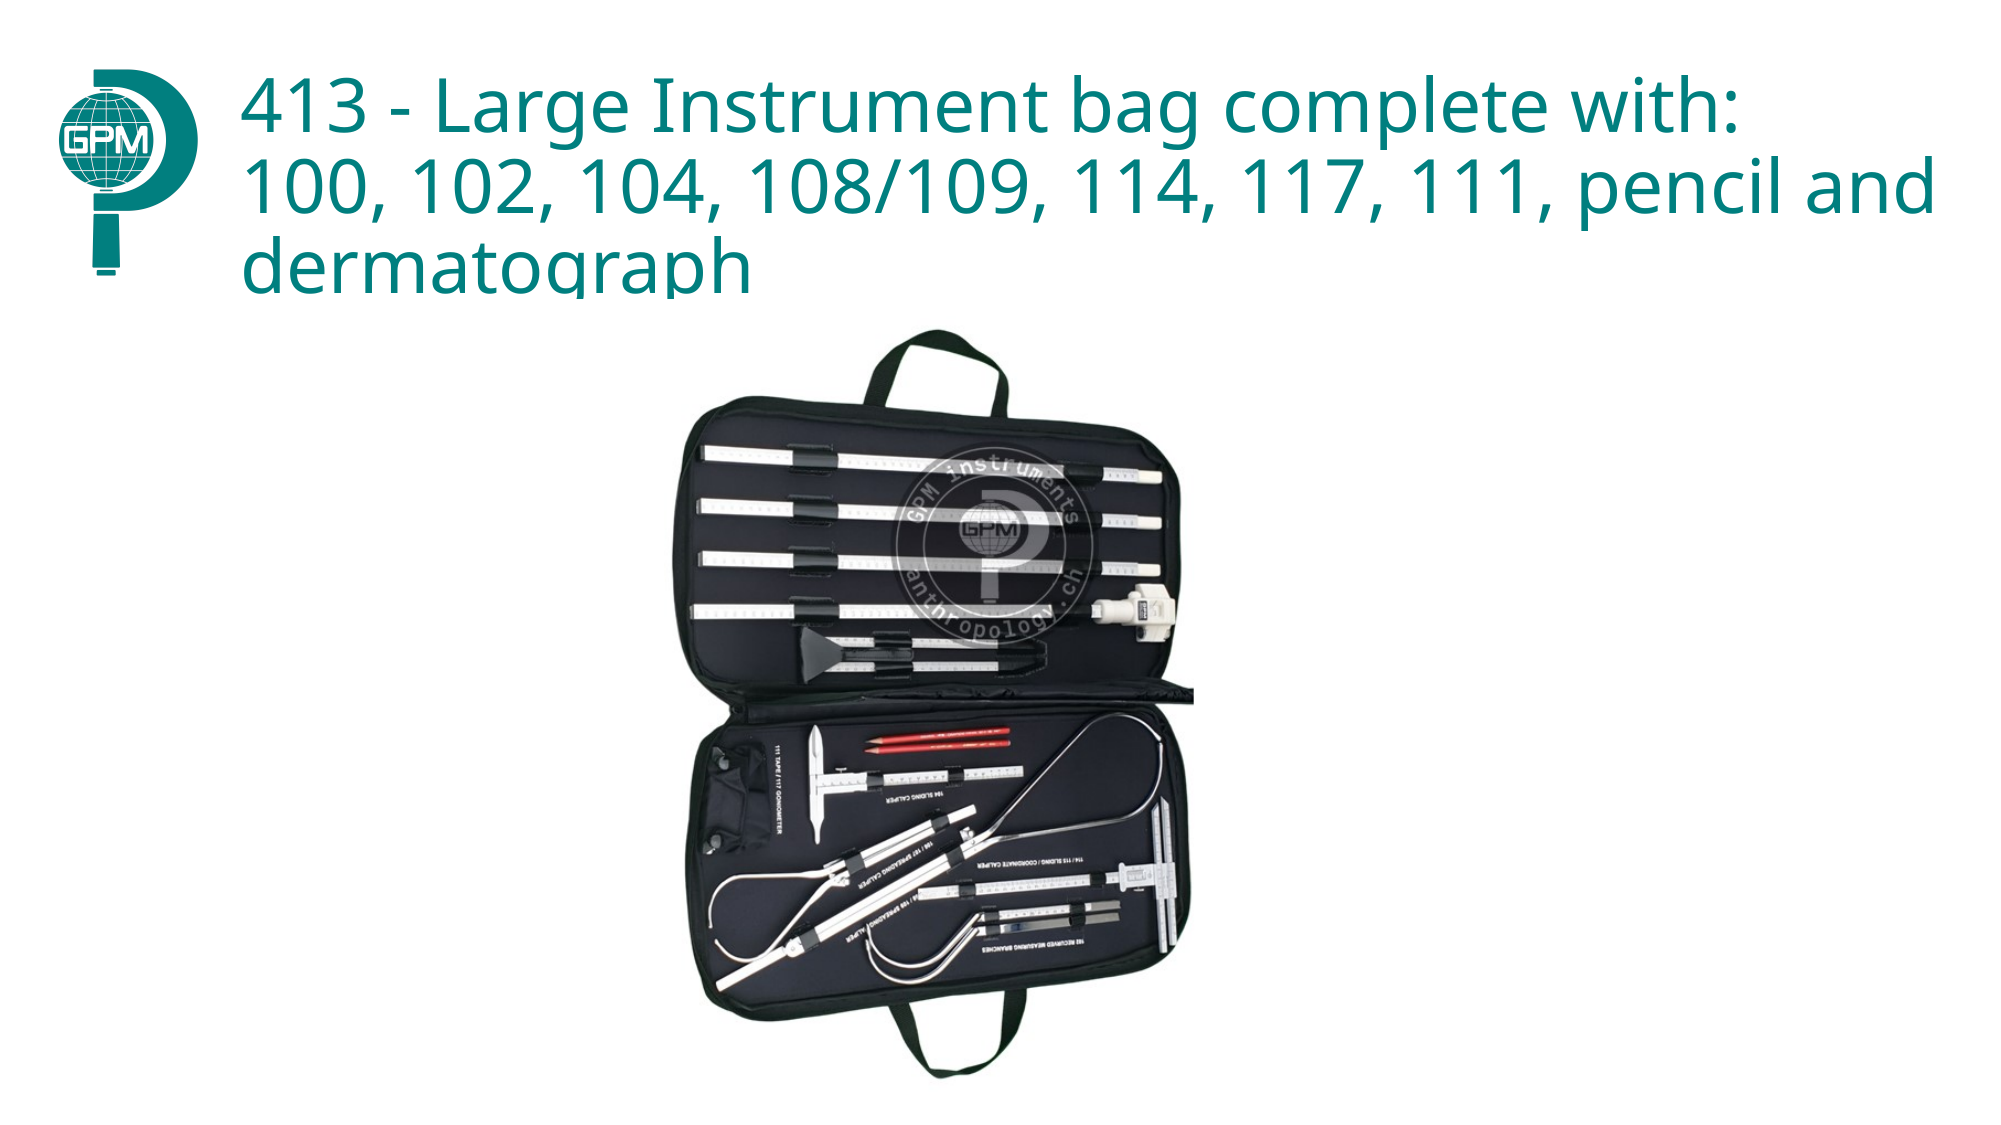

# 413 - Large Instrument bag complete with: 100, 102, 104, 108/109, 114, 117, 111, pencil and dermatograph